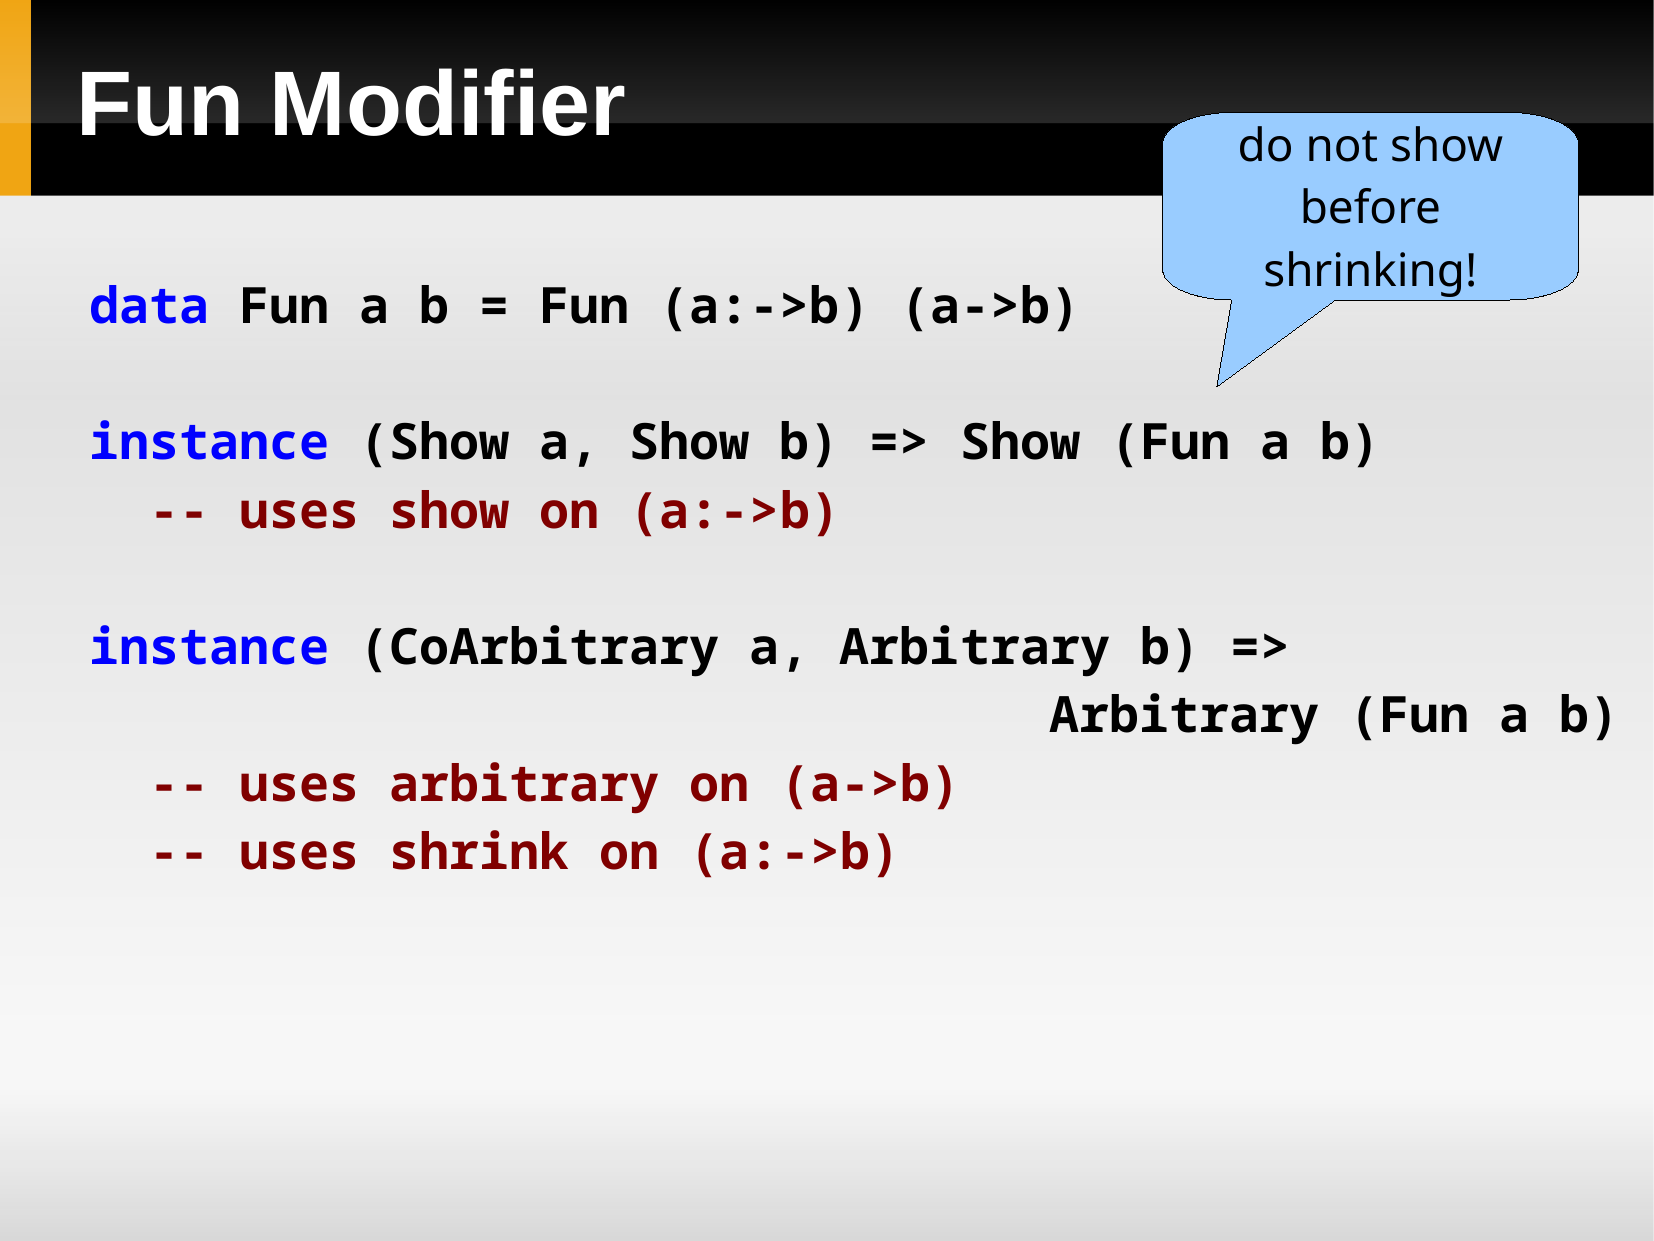

# Fun Modifier
do not show before shrinking!
data Fun a b = Fun (a:->b) (a->b)
instance (Show a, Show b) => Show (Fun a b)
 -- uses show on (a:->b)
instance (CoArbitrary a, Arbitrary b) =>
 Arbitrary (Fun a b)
 -- uses arbitrary on (a->b)
 -- uses shrink on (a:->b)